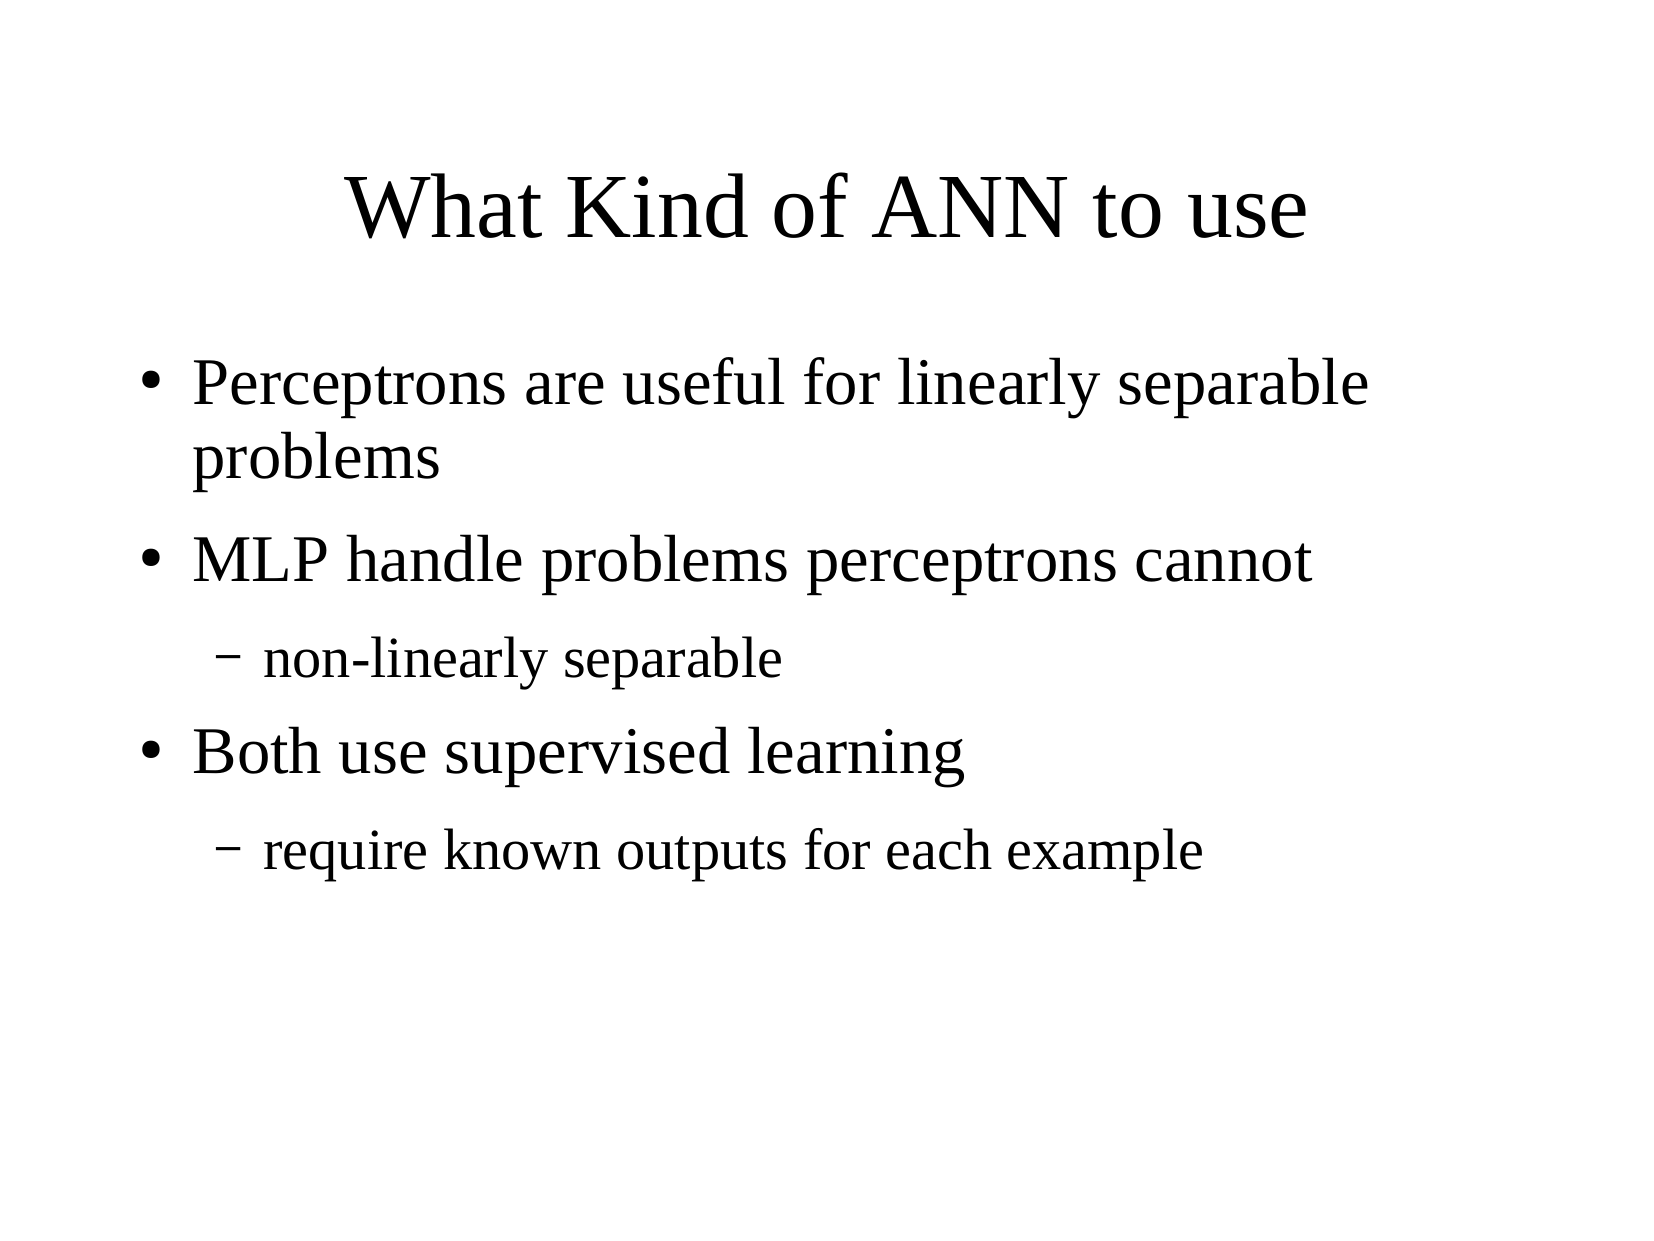

# What Kind of ANN to use
Perceptrons are useful for linearly separable problems
MLP handle problems perceptrons cannot
non-linearly separable
Both use supervised learning
require known outputs for each example